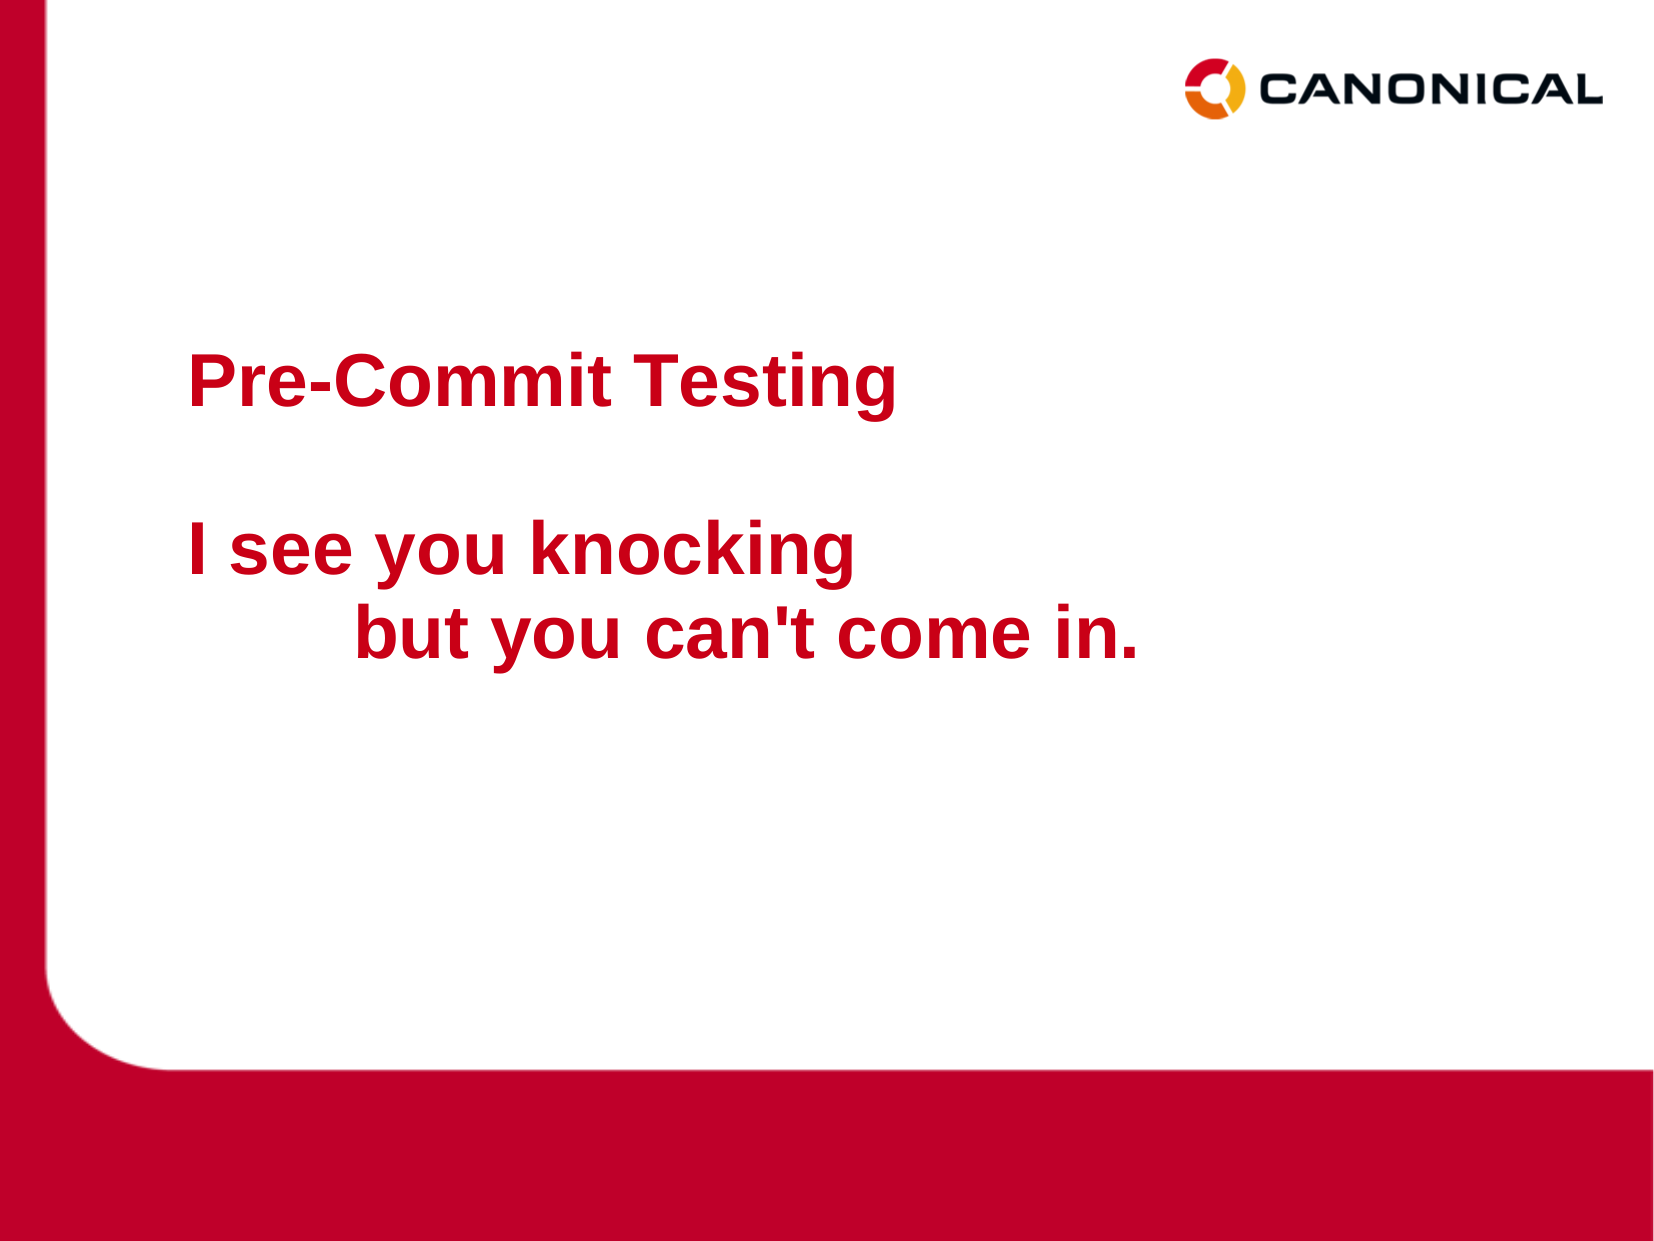

# Pre-Commit Testing I see you knocking but you can't come in.